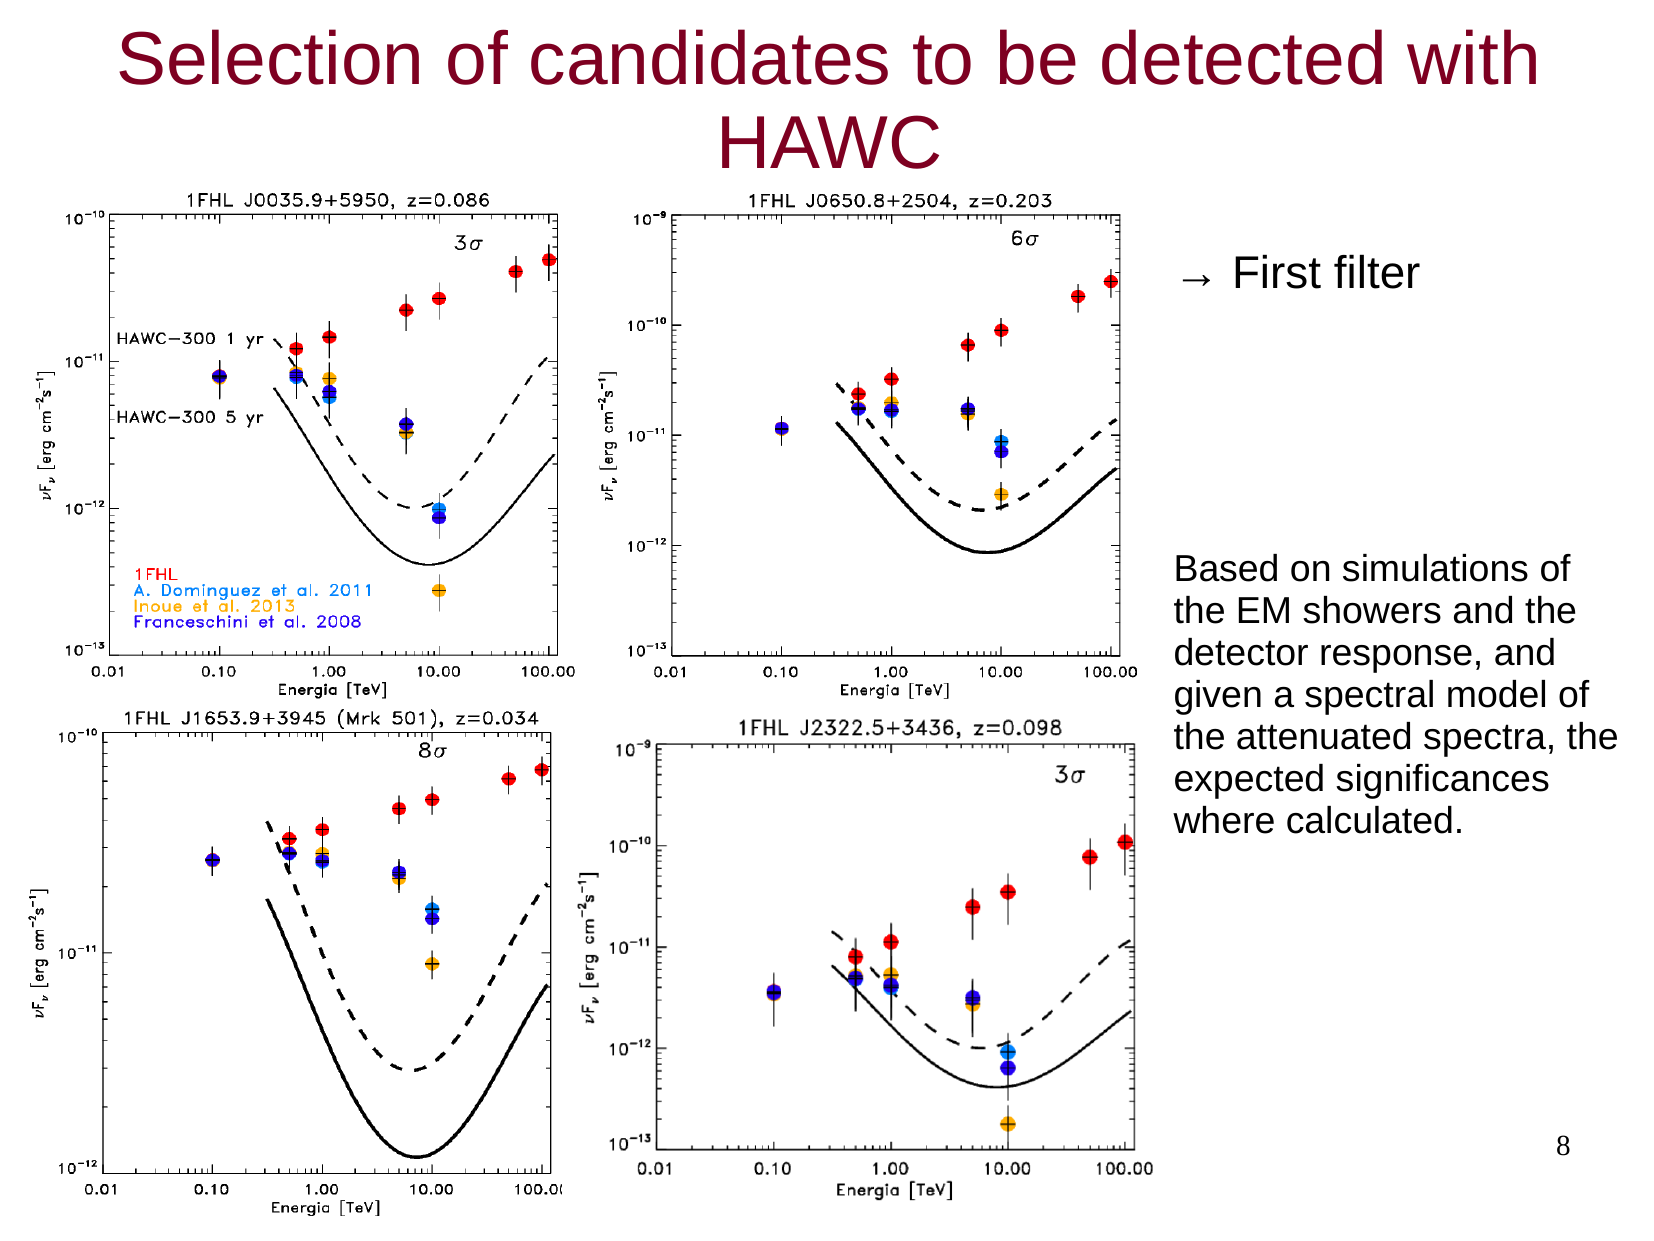

# Selection of candidates to be detected with HAWC
→ First filter
Based on simulations of the EM showers and the detector response, and given a spectral model of the attenuated spectra, the expected significances where calculated.
8